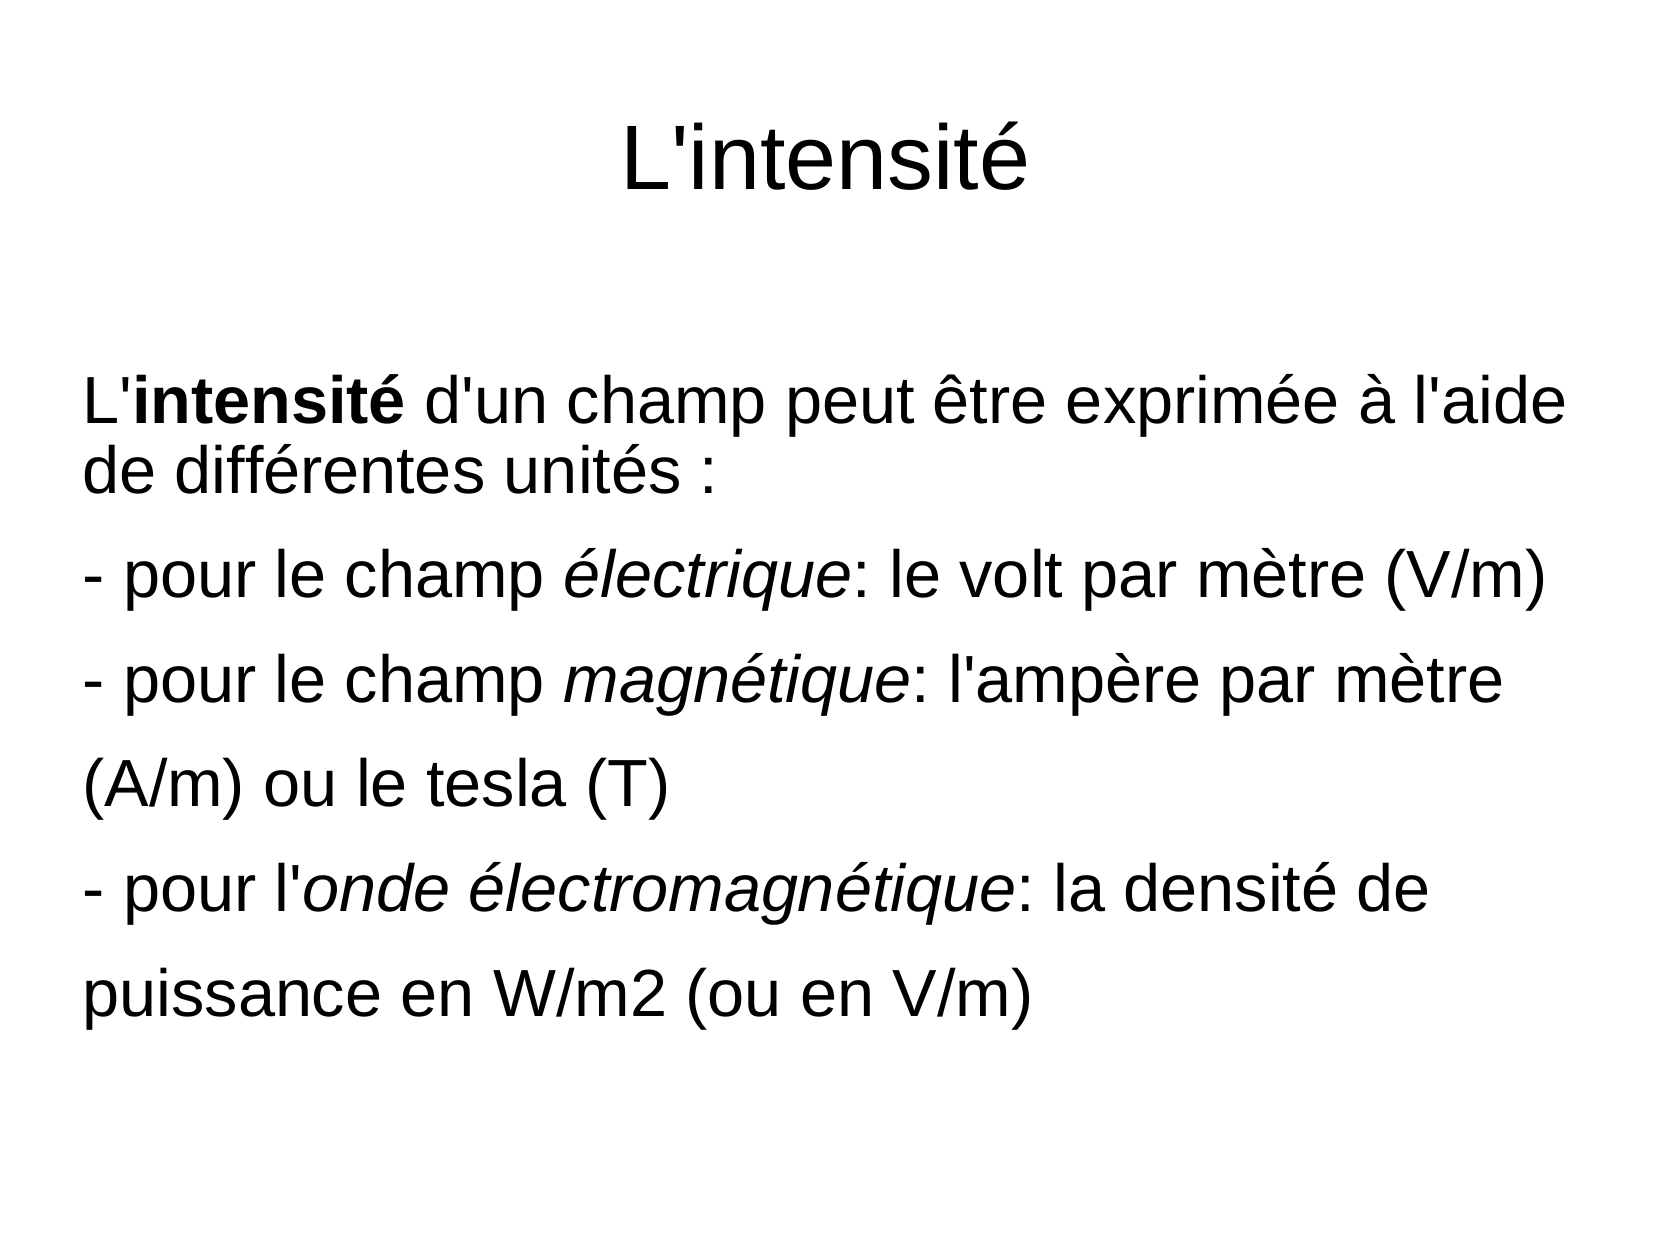

# L'intensité
L'intensité d'un champ peut être exprimée à l'aide de différentes unités :
- pour le champ électrique: le volt par mètre (V/m)
- pour le champ magnétique: l'ampère par mètre (A/m) ou le tesla (T)
- pour l'onde électromagnétique: la densité de puissance en W/m2 (ou en V/m)